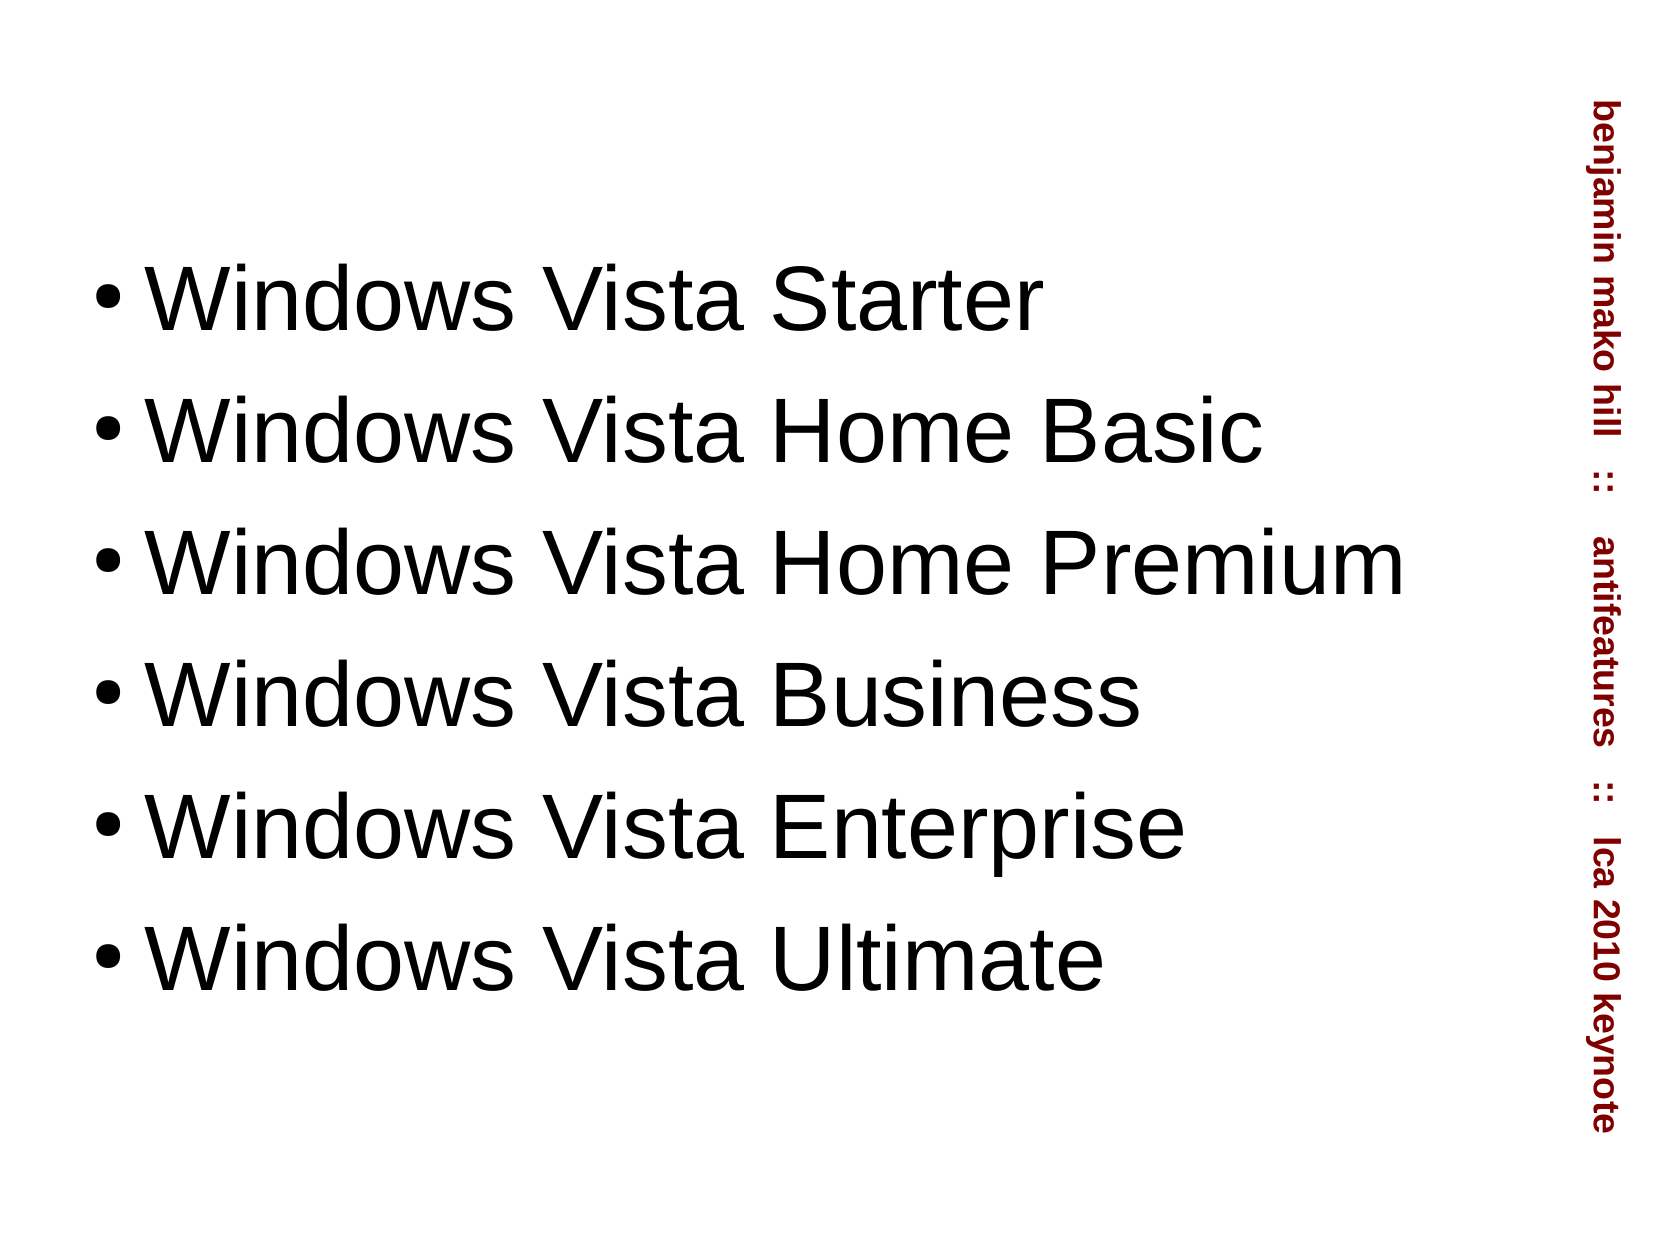

# Windows Vista Starter
Windows Vista Home Basic
Windows Vista Home Premium
Windows Vista Business
Windows Vista Enterprise
Windows Vista Ultimate